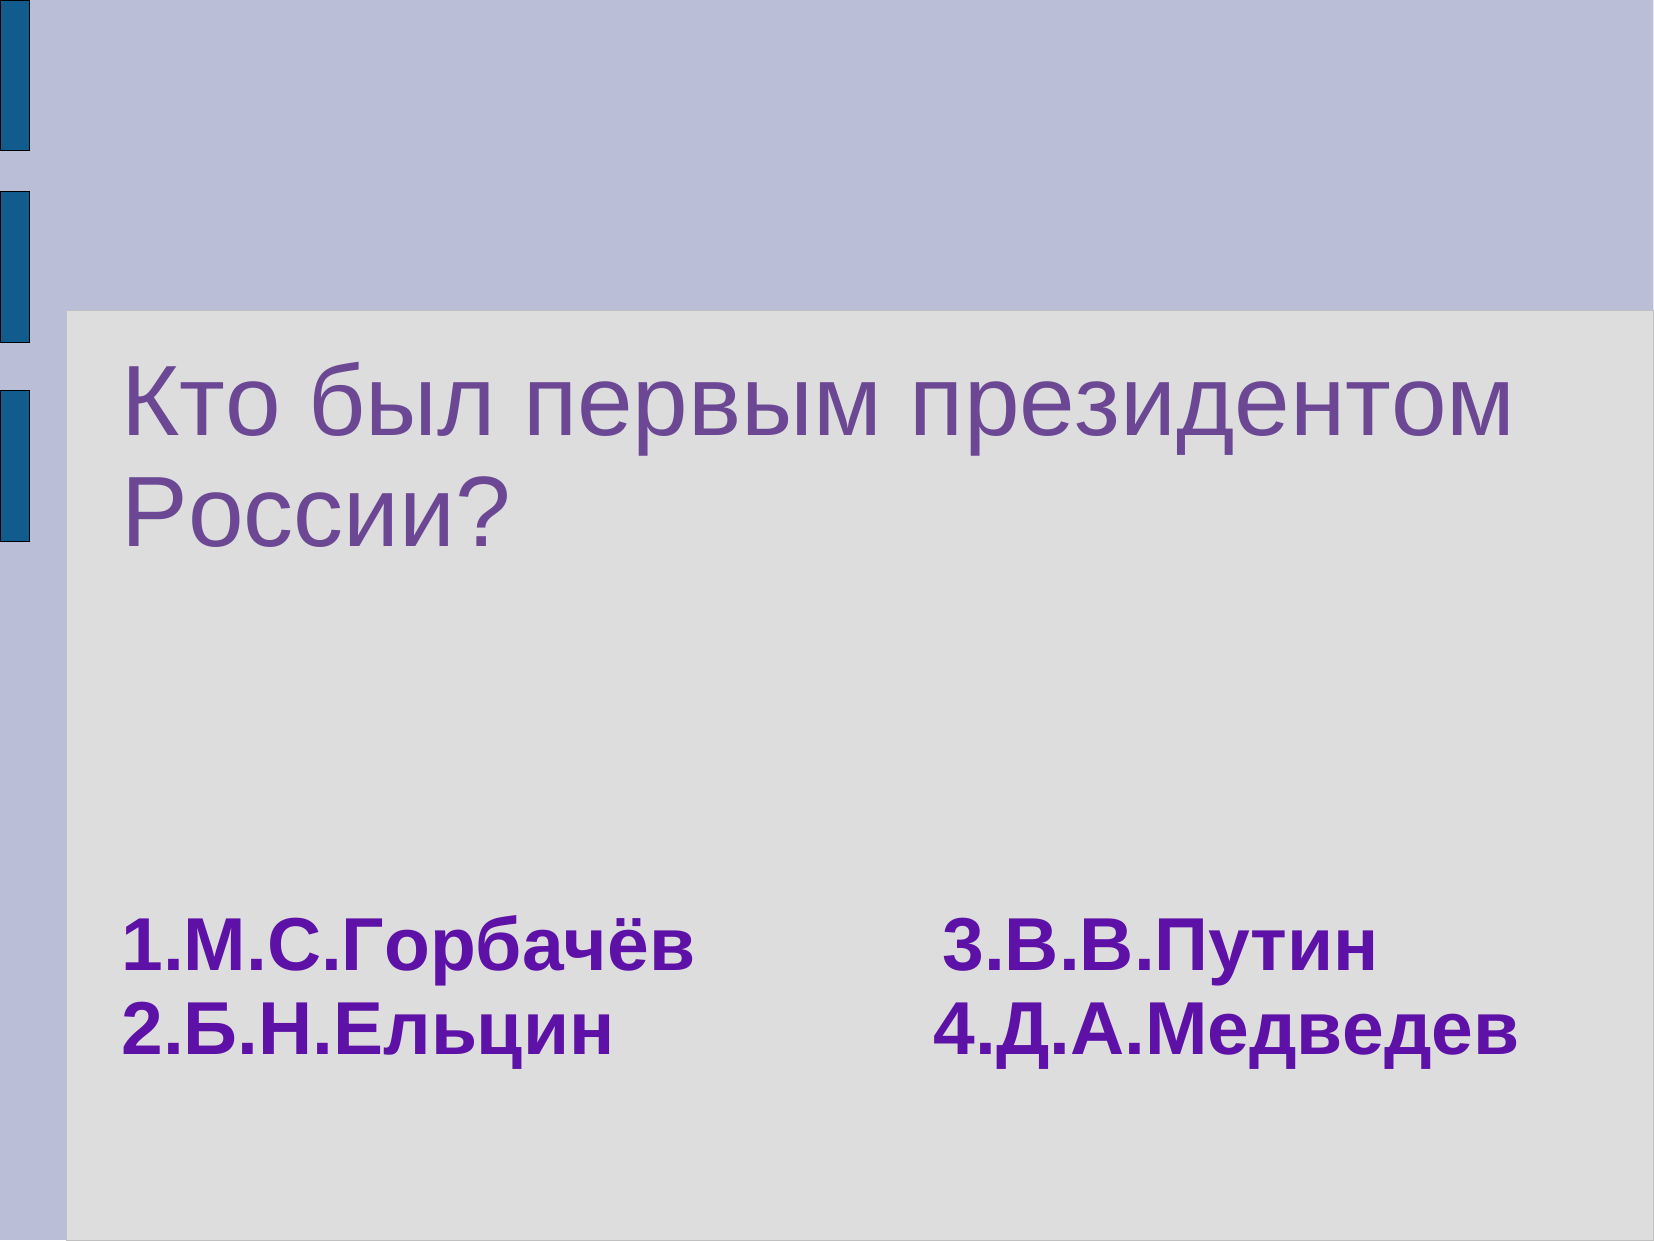

#
Кто был первым президентом России?
1.М.С.Горбачёв			 3.В.В.Путин
2.Б.Н.Ельцин 			4.Д.А.Медведев